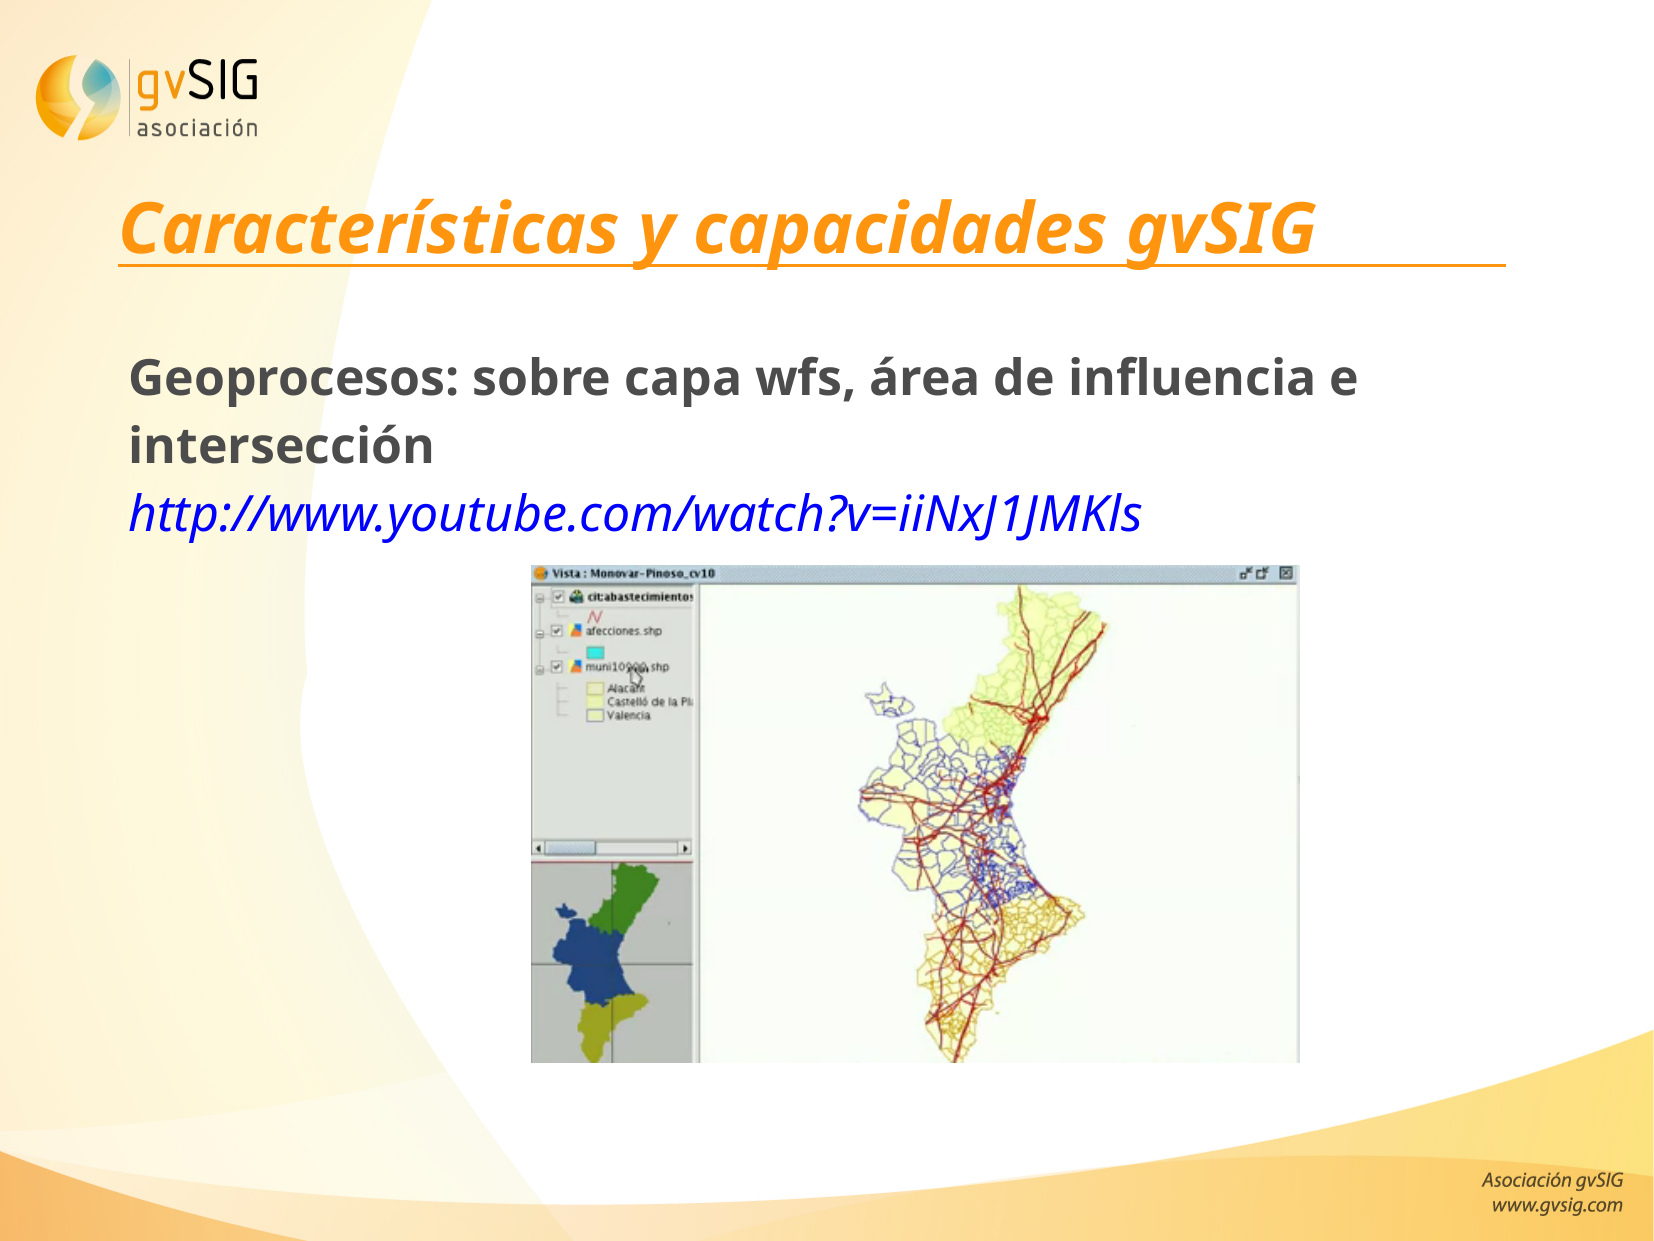

# Características y capacidades gvSIG
Geoprocesos: sobre capa wfs, área de influencia e intersección
http://www.youtube.com/watch?v=iiNxJ1JMKls